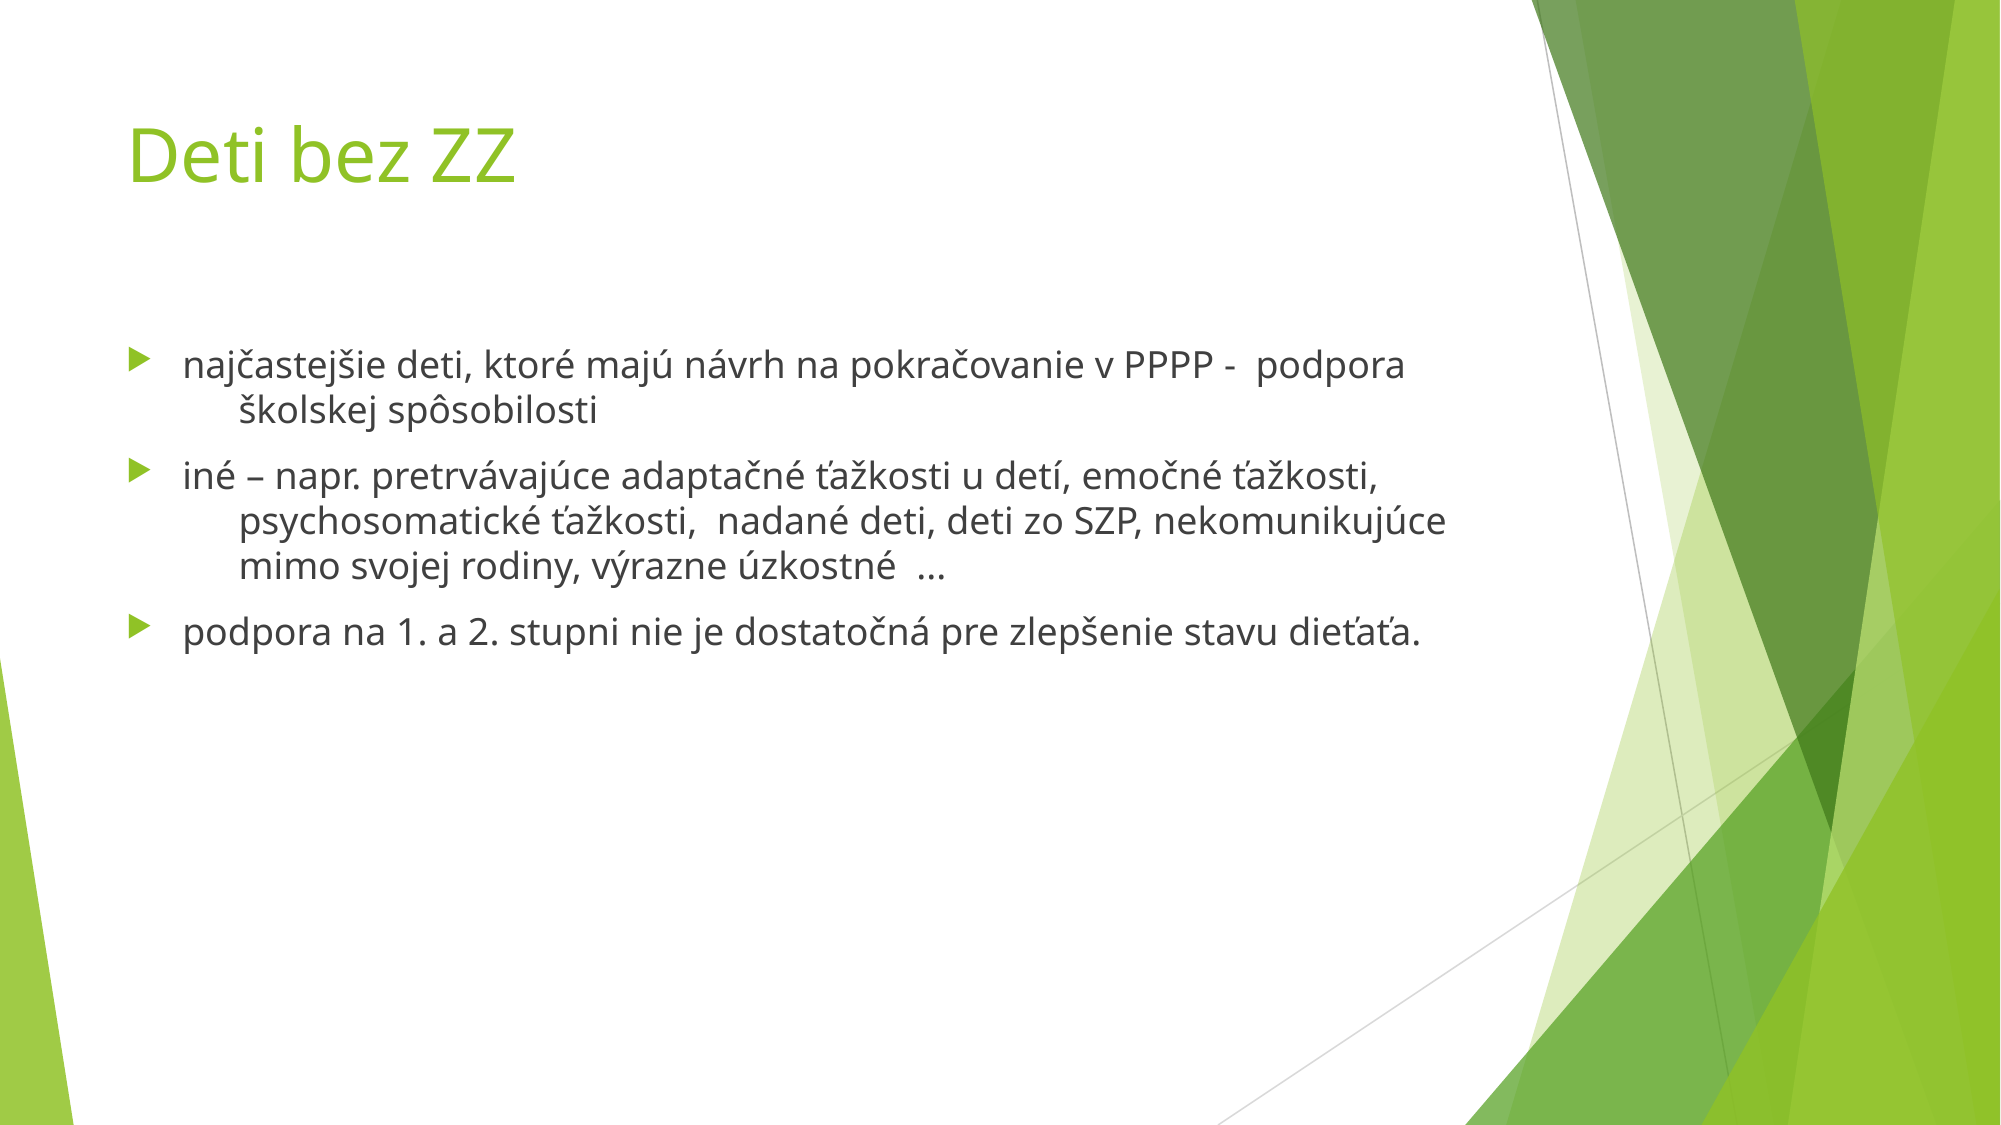

# Deti bez ZZ
najčastejšie deti, ktoré majú návrh na pokračovanie v PPPP - podpora školskej spôsobilosti
iné – napr. pretrvávajúce adaptačné ťažkosti u detí, emočné ťažkosti, psychosomatické ťažkosti, nadané deti, deti zo SZP, nekomunikujúce mimo svojej rodiny, výrazne úzkostné ...
podpora na 1. a 2. stupni nie je dostatočná pre zlepšenie stavu dieťaťa.